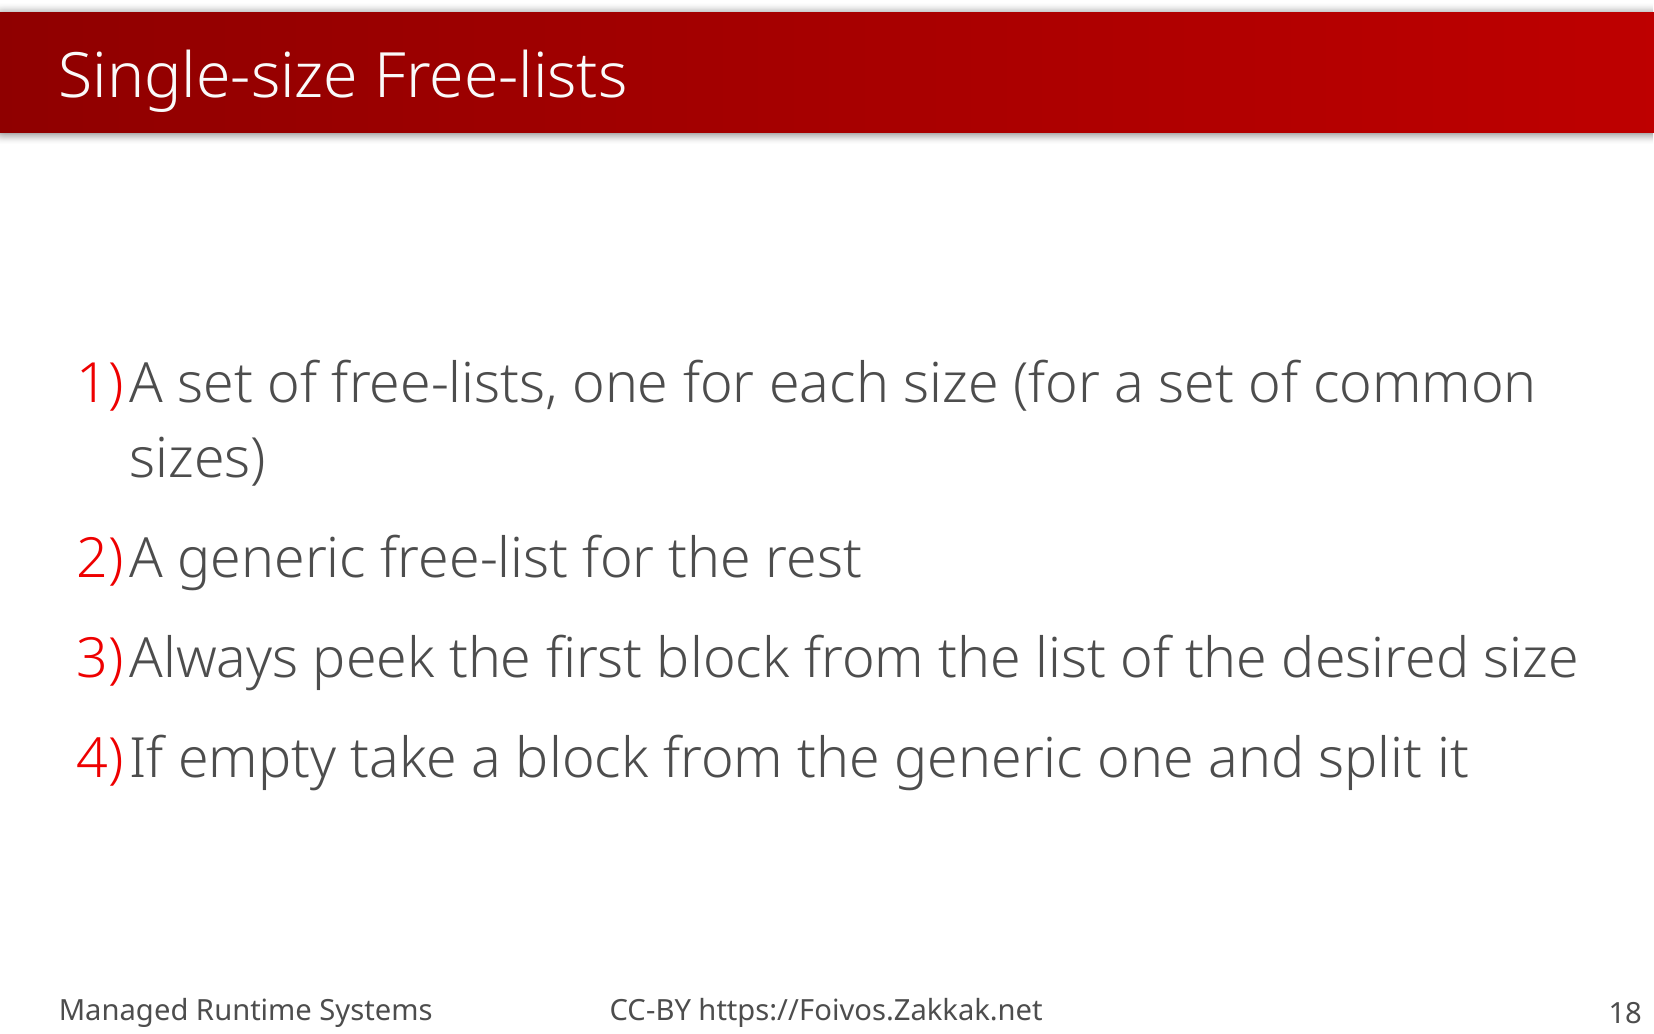

# Single-size Free-lists
A set of free-lists, one for each size (for a set of common sizes)
A generic free-list for the rest
Always peek the first block from the list of the desired size
If empty take a block from the generic one and split it
Managed Runtime Systems
CC-BY https://Foivos.Zakkak.net
18